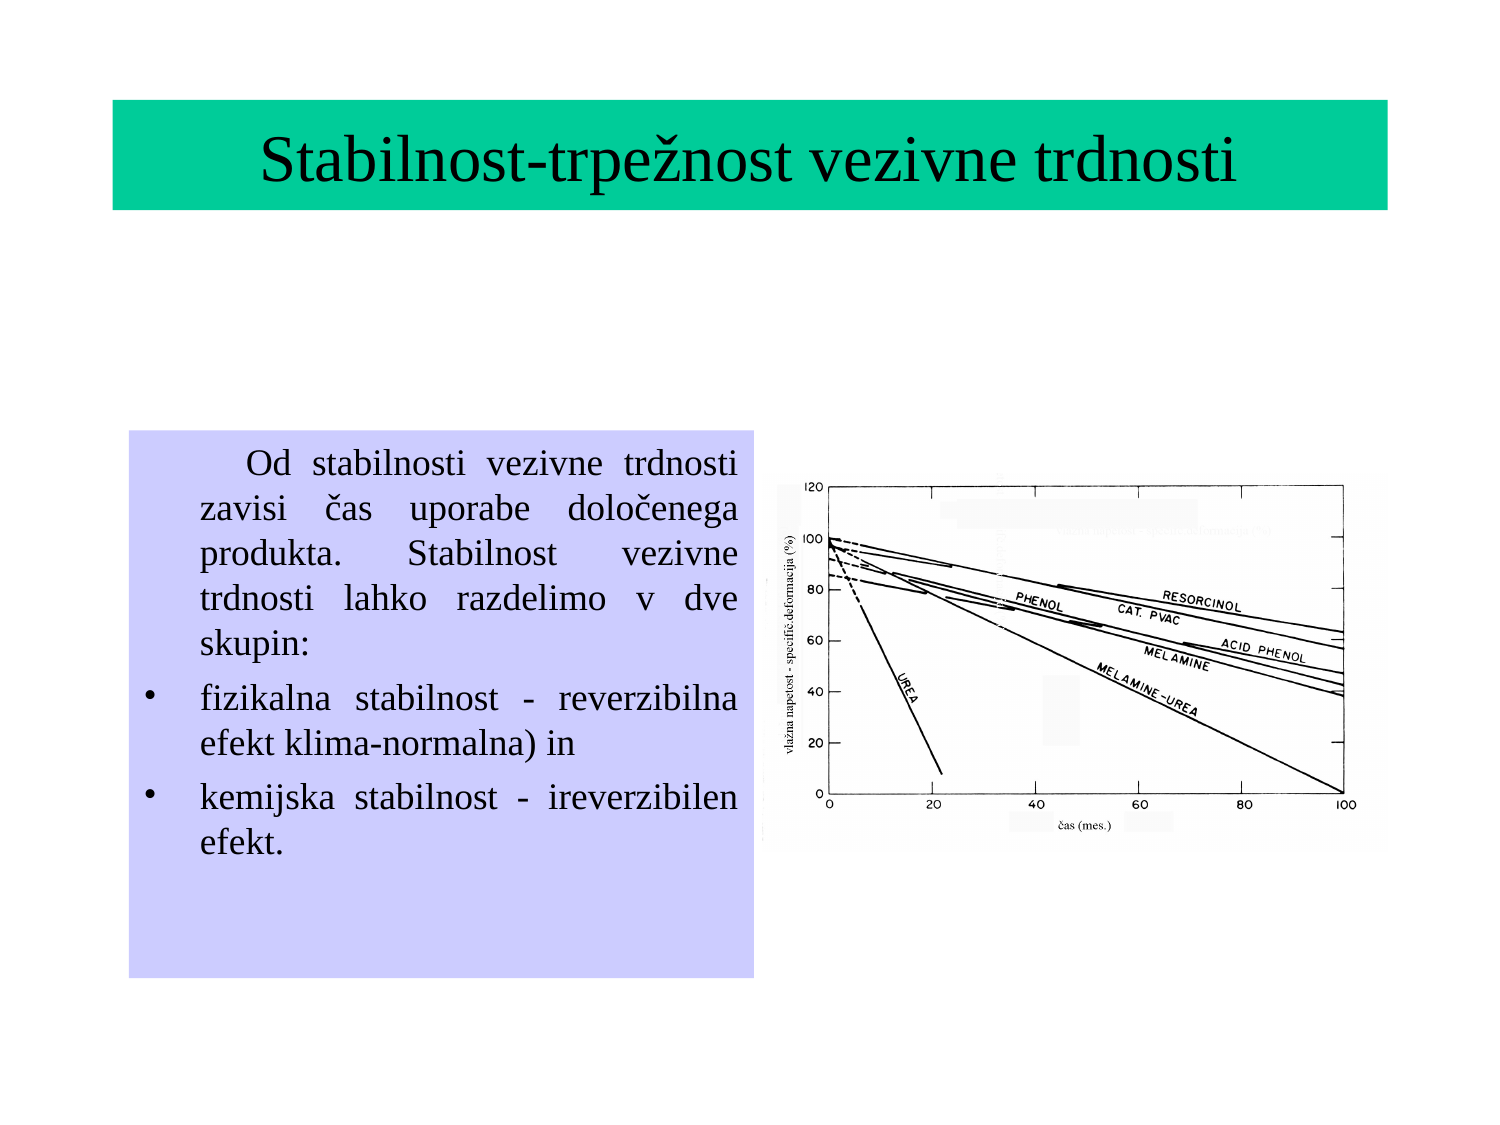

# Stabilnost-trpežnost vezivne trdnosti
 Od stabilnosti vezivne trdnosti zavisi čas uporabe določenega produkta. Stabilnost vezivne trdnosti lahko razdelimo v dve skupin:
fizikalna stabilnost - reverzibilna efekt klima-normalna) in
kemijska stabilnost - ireverzibilen efekt.